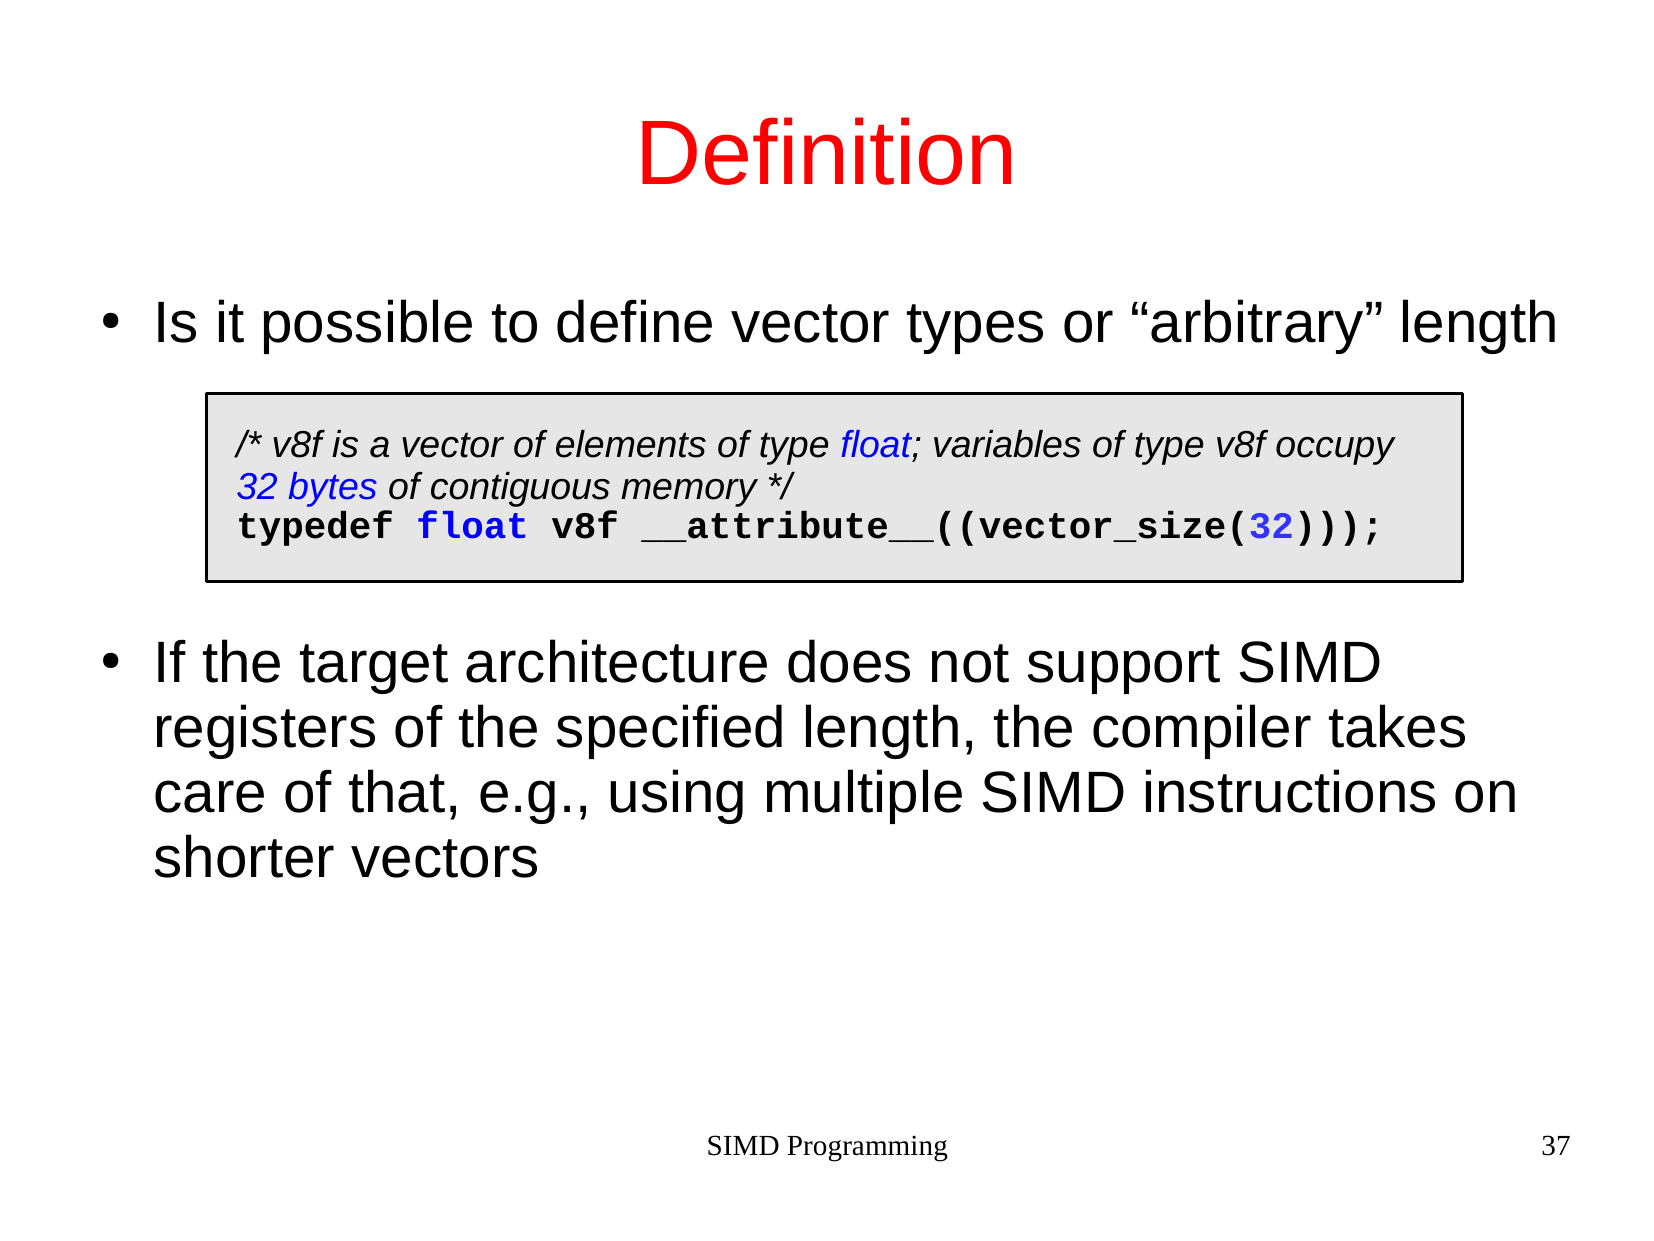

# Definition
Is it possible to define vector types or “arbitrary” length
If the target architecture does not support SIMD registers of the specified length, the compiler takes care of that, e.g., using multiple SIMD instructions on shorter vectors
/* v8f is a vector of elements of type float; variables of type v8f occupy 32 bytes of contiguous memory */
typedef float v8f __attribute__((vector_size(32)));
SIMD Programming
37